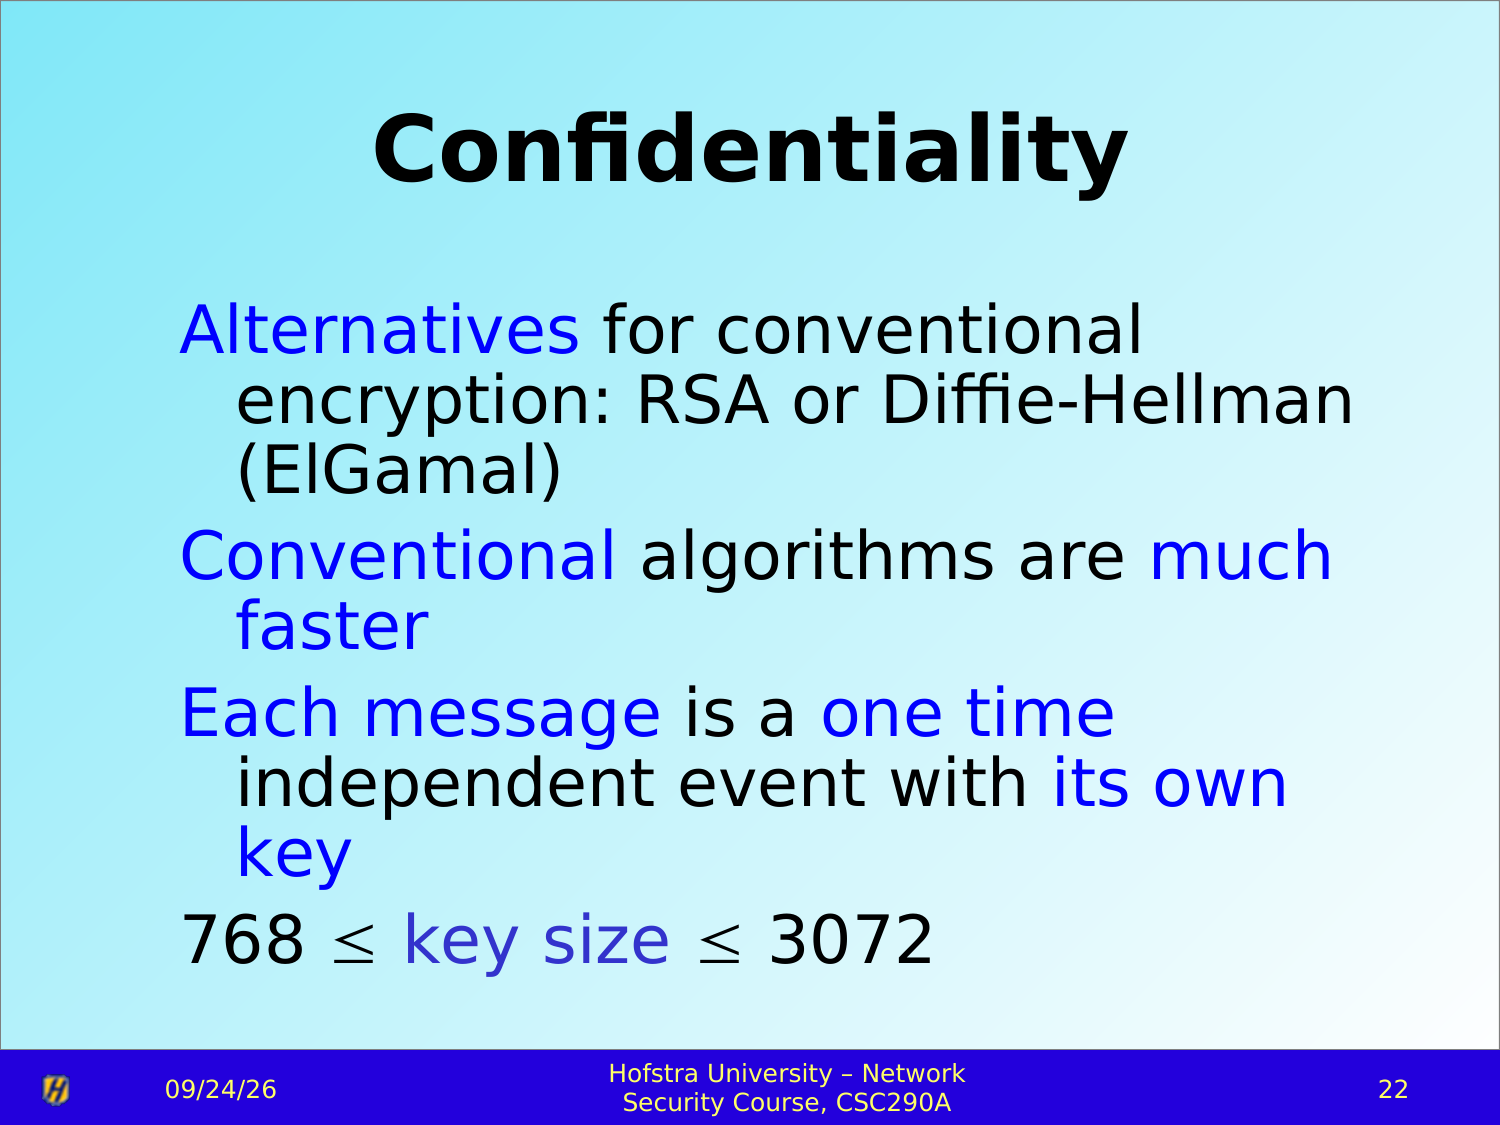

# Confidentiality
Alternatives for conventional encryption: RSA or Diffie-Hellman (ElGamal)
Conventional algorithms are much faster
Each message is a one time independent event with its own key
768  key size  3072
22